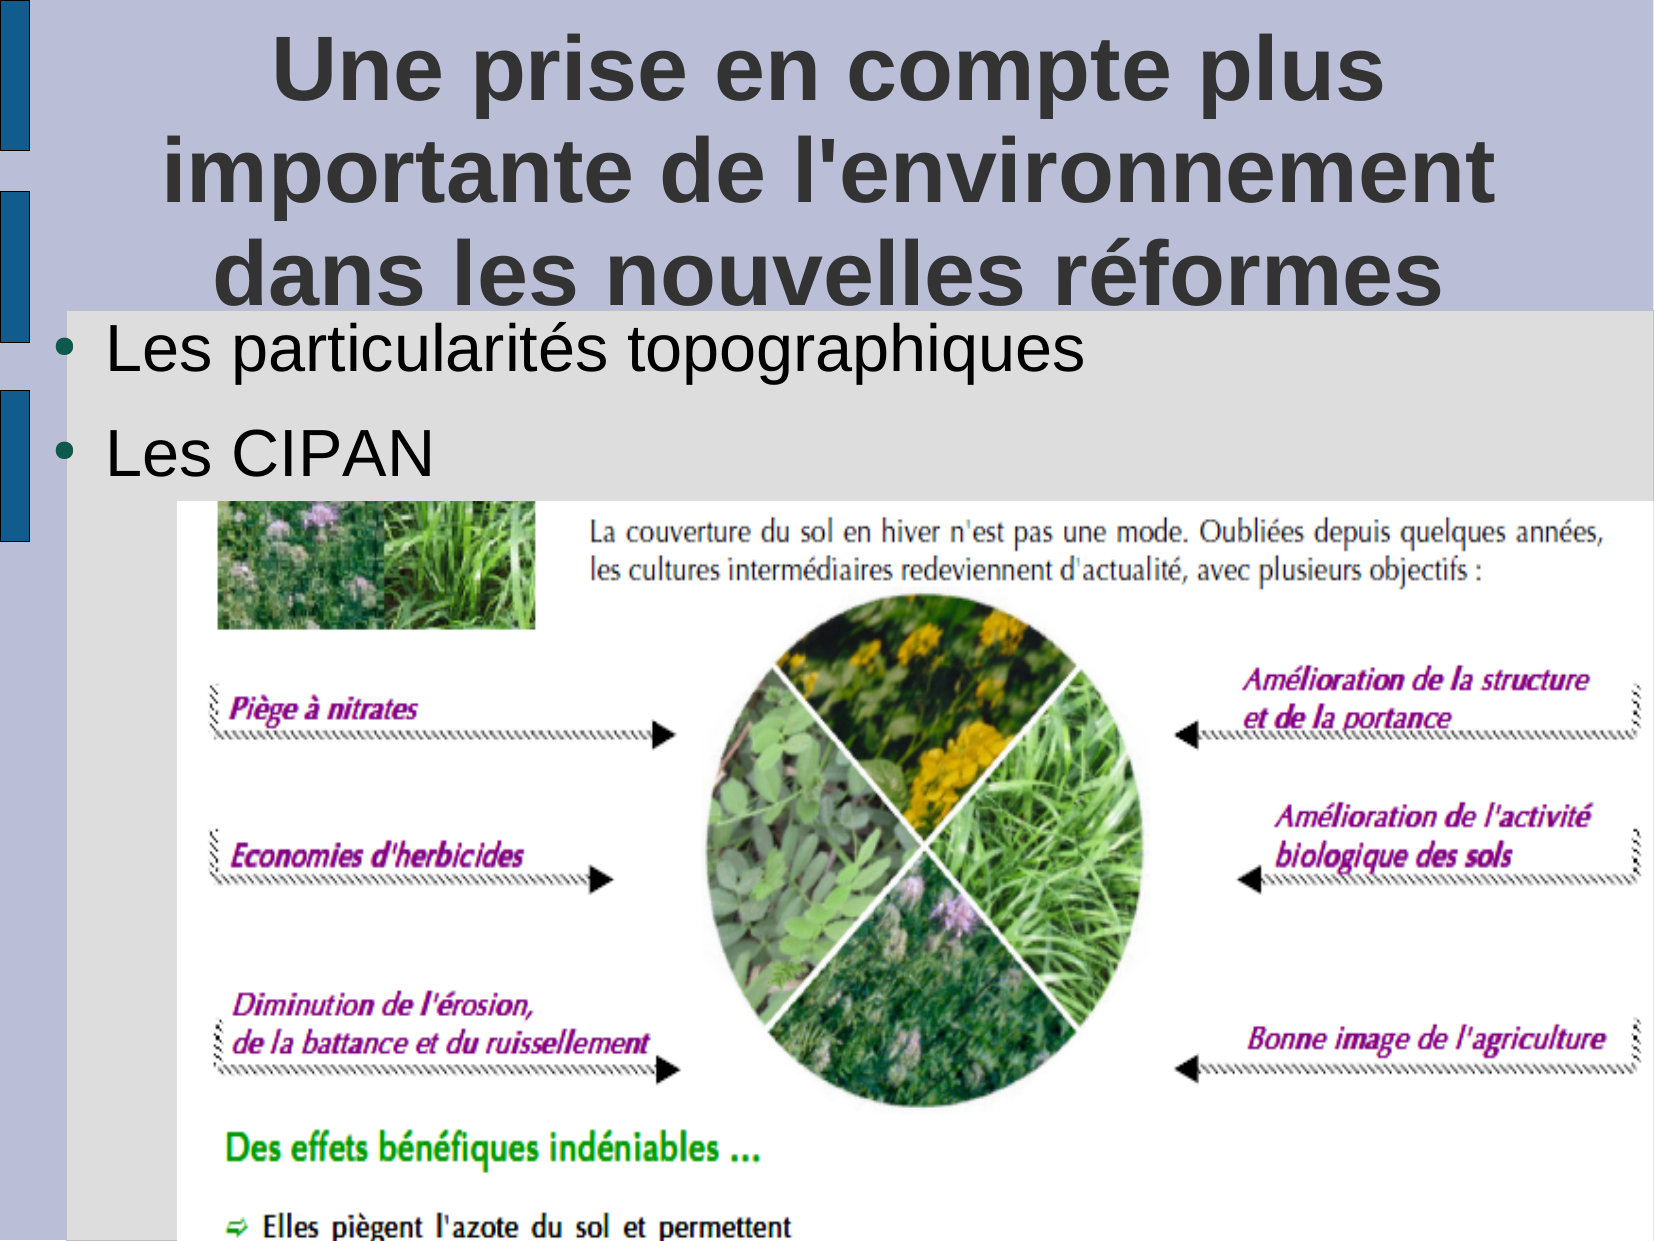

# Une prise en compte plus importante de l'environnement dans les nouvelles réformes
Les particularités topographiques
Les CIPAN